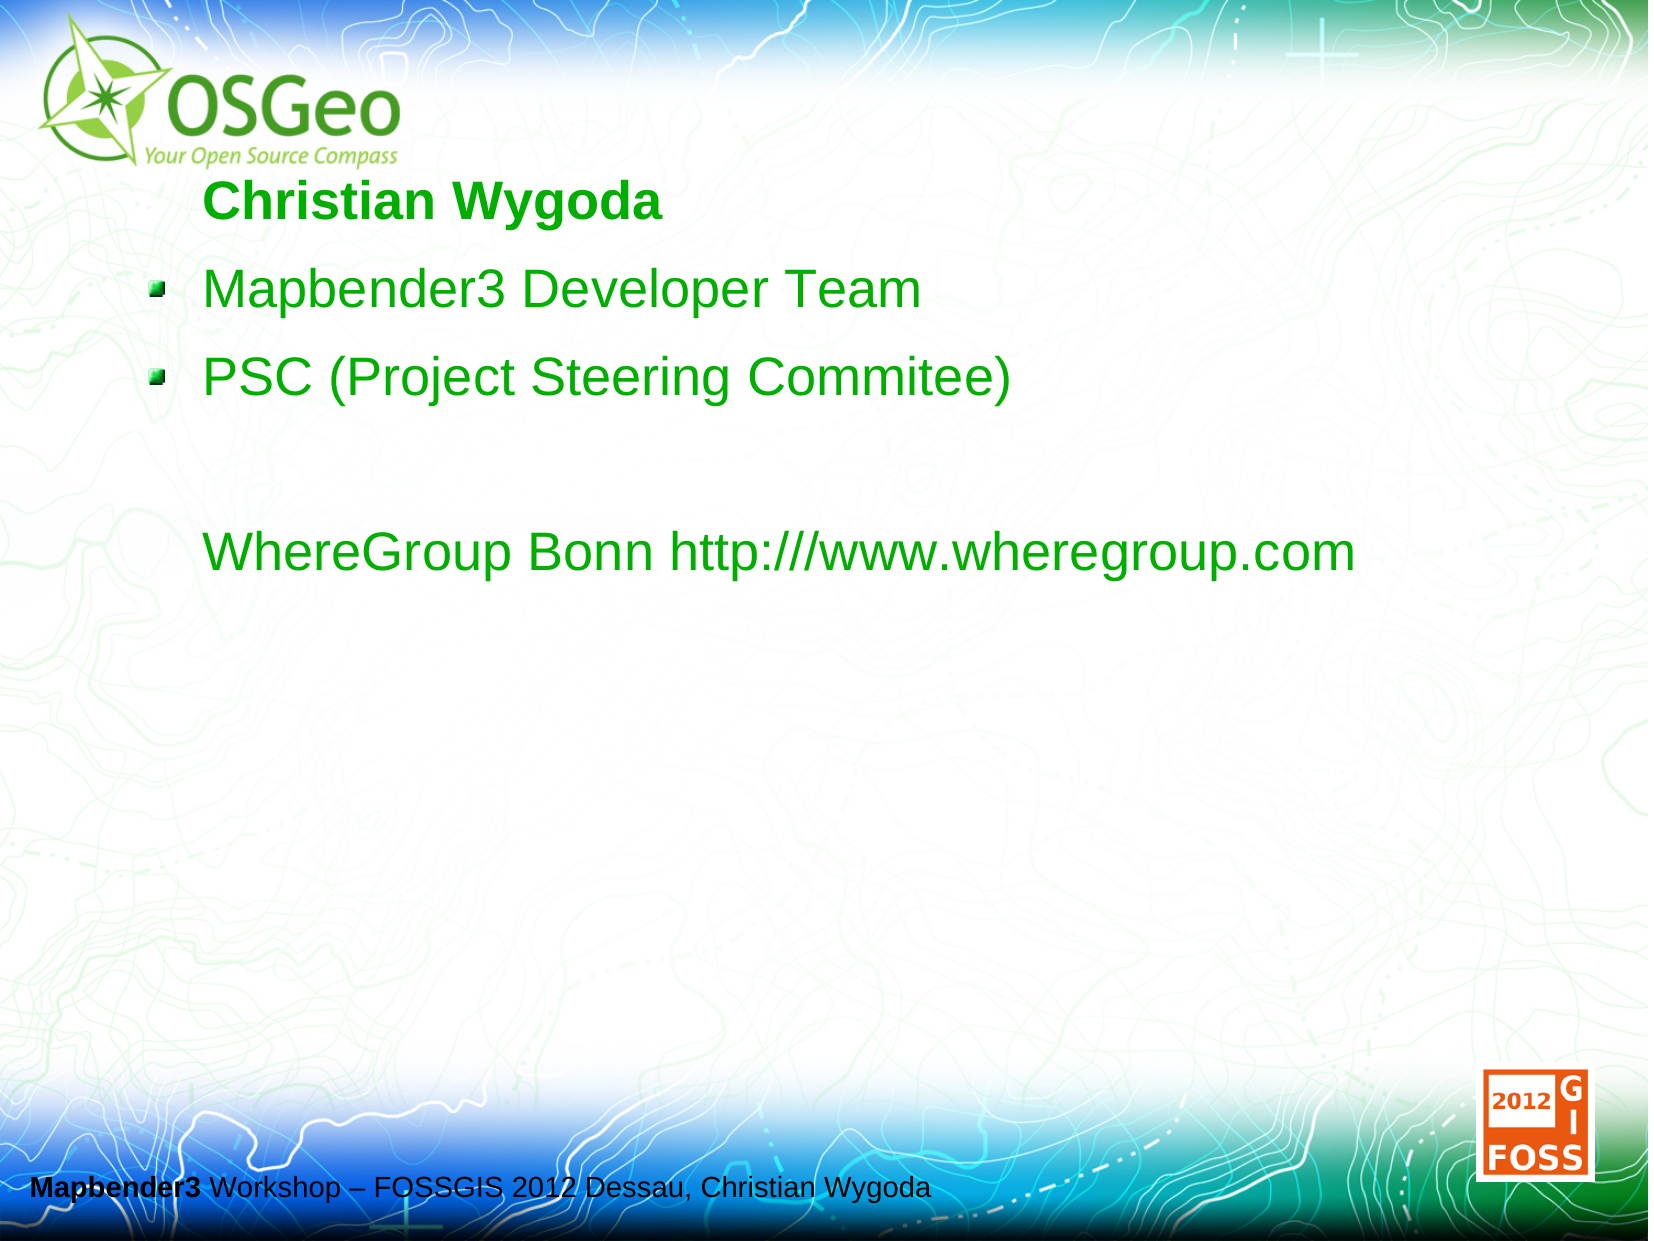

# Christian Wygoda
Mapbender3 Developer Team
PSC (Project Steering Commitee)
WhereGroup Bonn http:///www.wheregroup.com